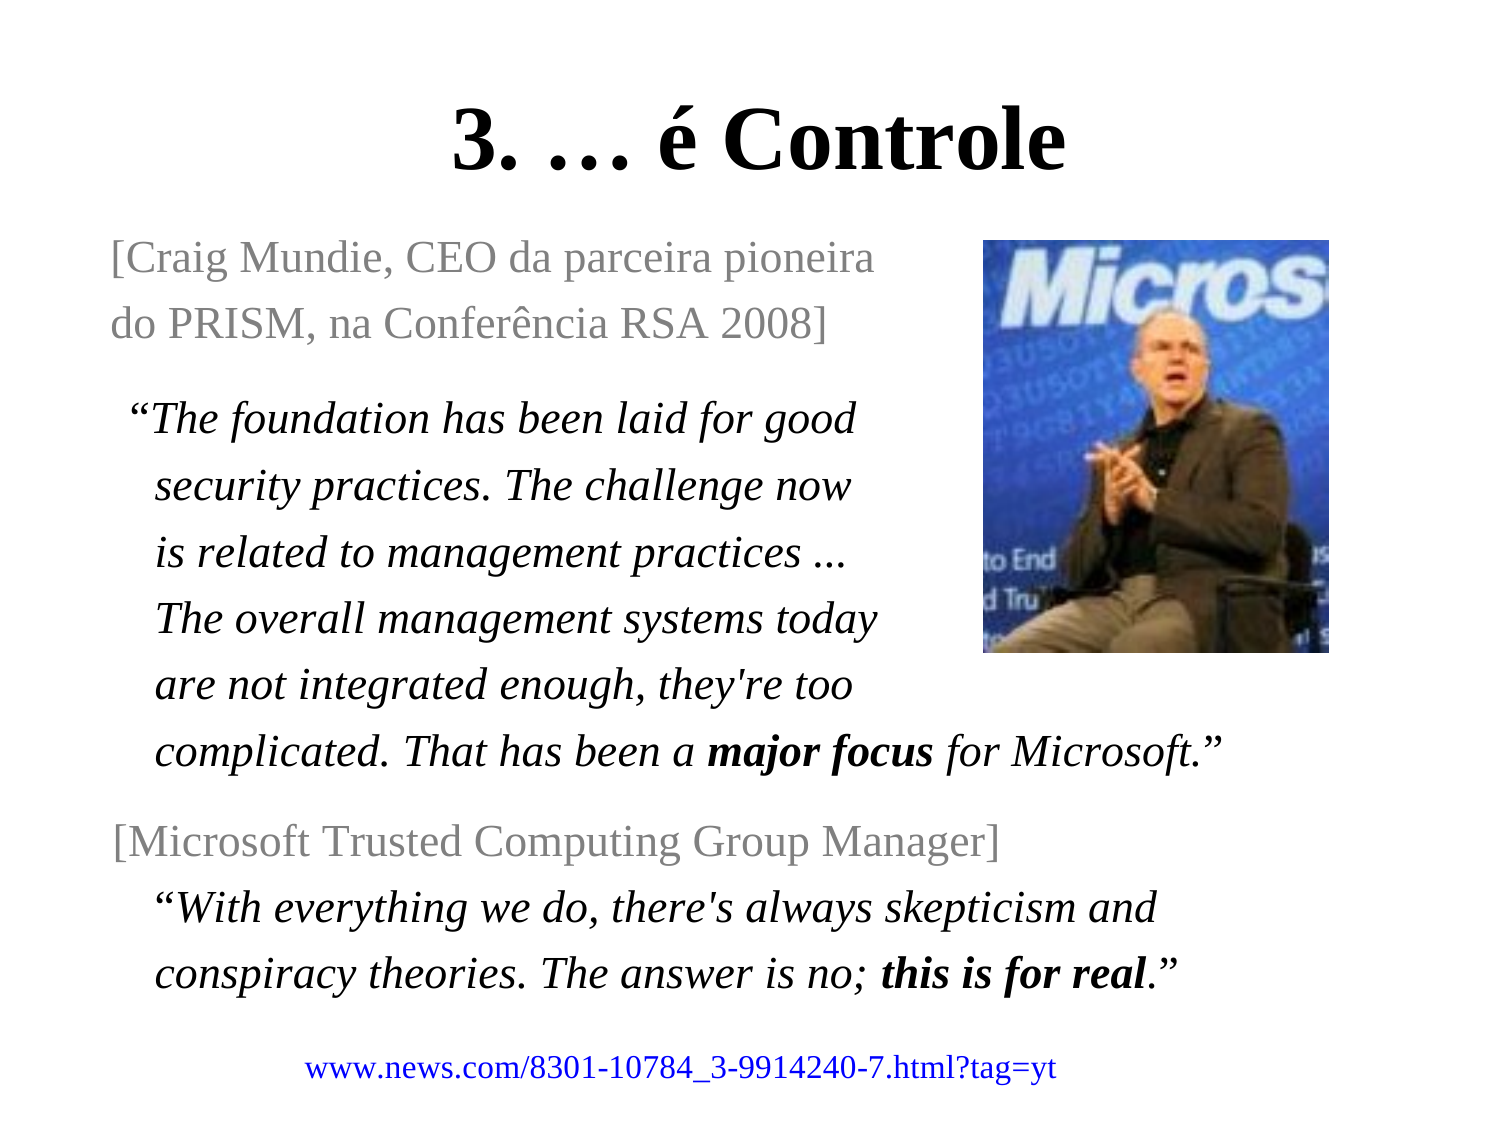

# 3. … é Controle
[Craig Mundie, CEO da parceira pioneira
do PRISM, na Conferência RSA 2008]
 “The foundation has been laid for good
security practices. The challenge now
is related to management practices ...
The overall management systems today
are not integrated enough, they're too
complicated. That has been a major focus for Microsoft.”
[Microsoft Trusted Computing Group Manager]
“With everything we do, there's always skepticism and conspiracy theories. The answer is no; this is for real.”
	www.news.com/8301-10784_3-9914240-7.html?tag=yt